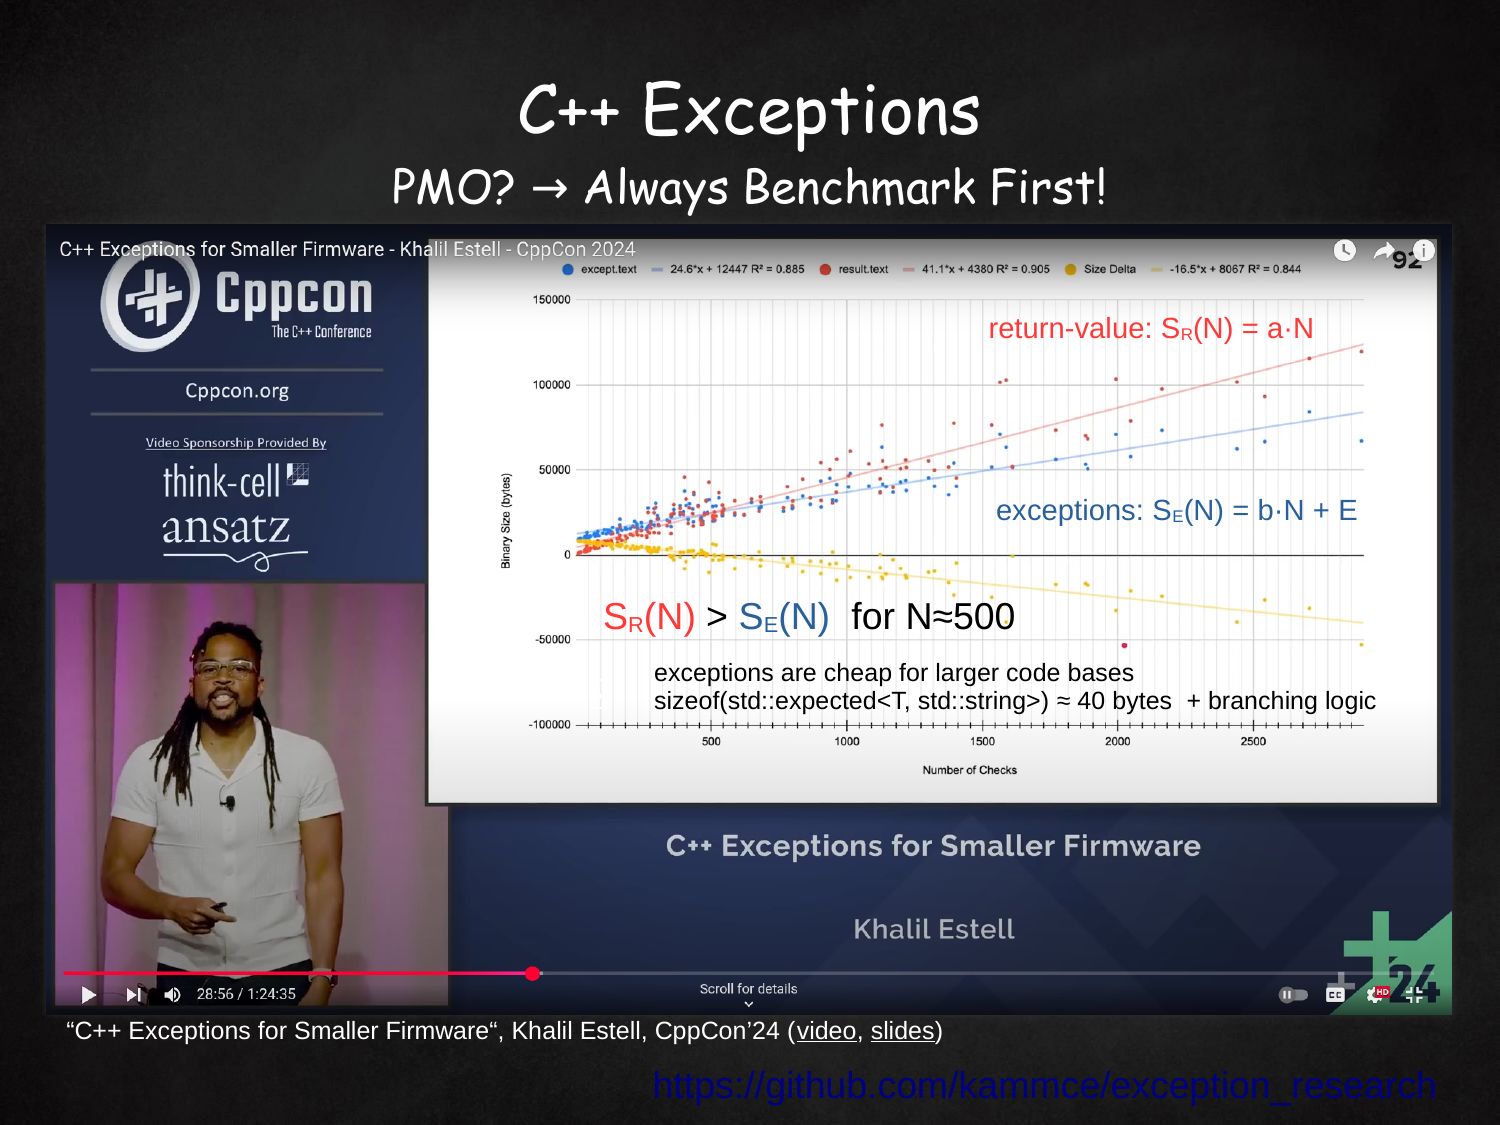

# C++ Exceptions PMO? → Always Benchmark First!
return-value: SR(N) = a·N
exceptions: SE(N) = b·N + E
 SR(N) > SE(N) for N≈500
exceptions are cheap for larger code bases
sizeof(std::expected<T, std::string>) ≈ 40 bytes + branching logic
“C++ Exceptions for Smaller Firmware“, Khalil Estell, CppCon’24 (video, slides)
https://github.com/kammce/exception_research